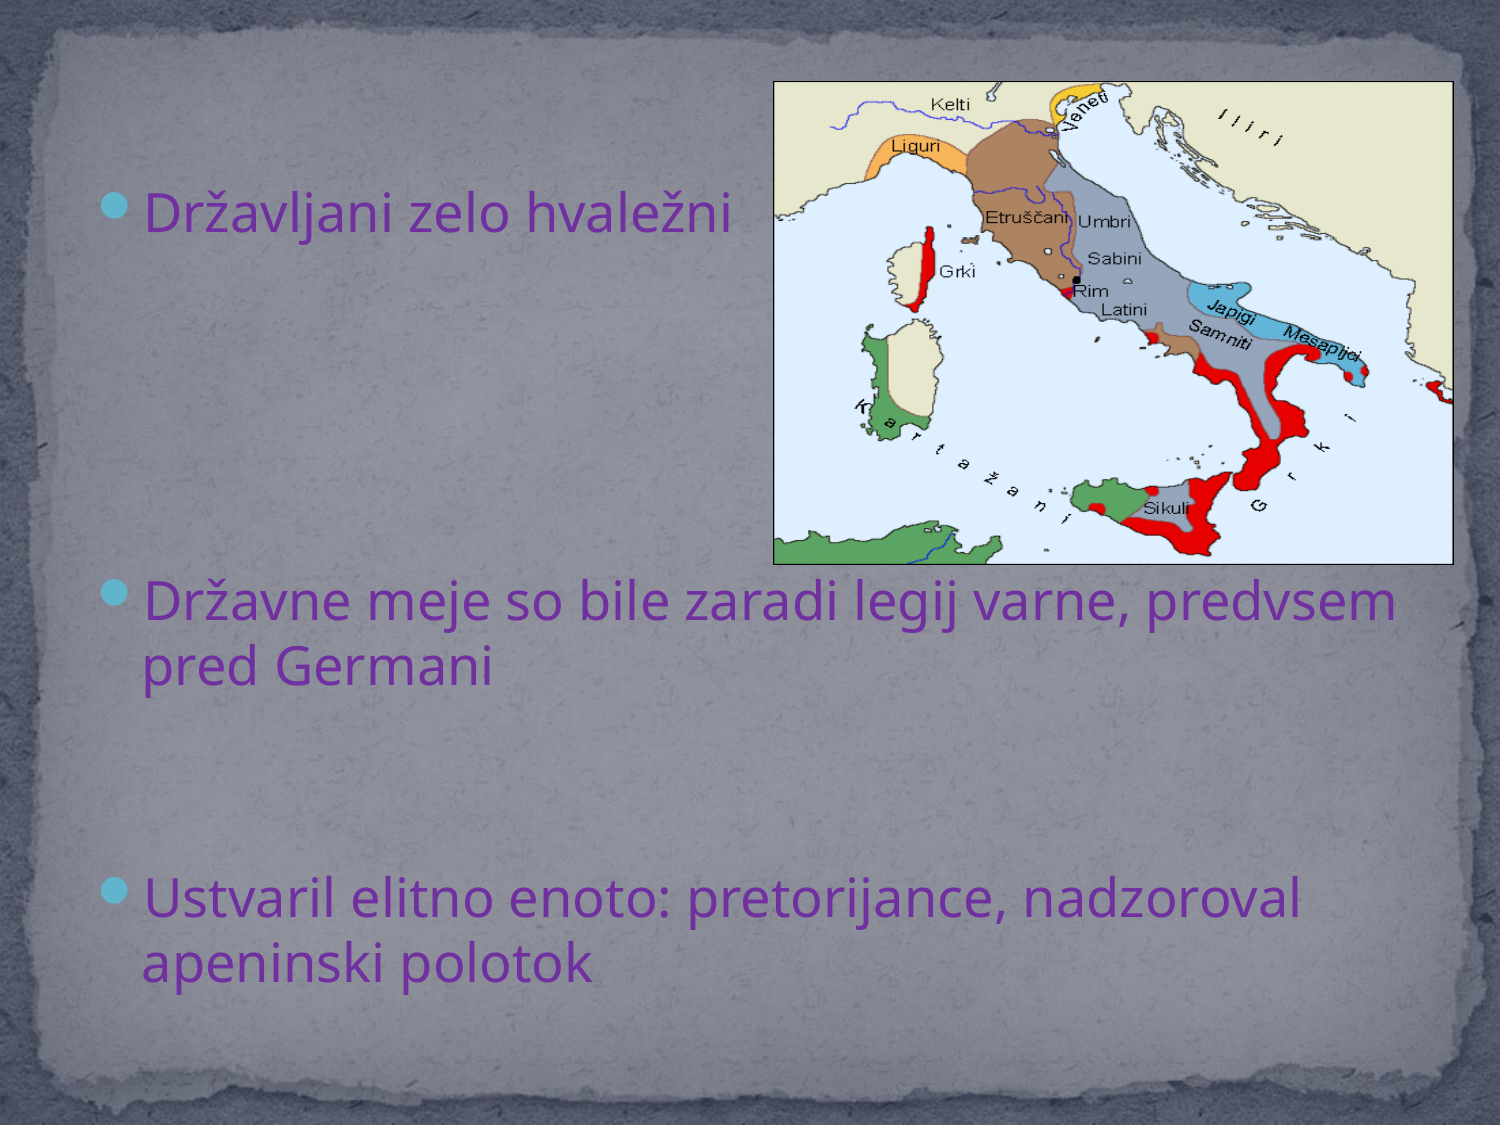

# Državljani zelo hvaležni
Državne meje so bile zaradi legij varne, predvsem pred Germani
Ustvaril elitno enoto: pretorijance, nadzoroval apeninski polotok